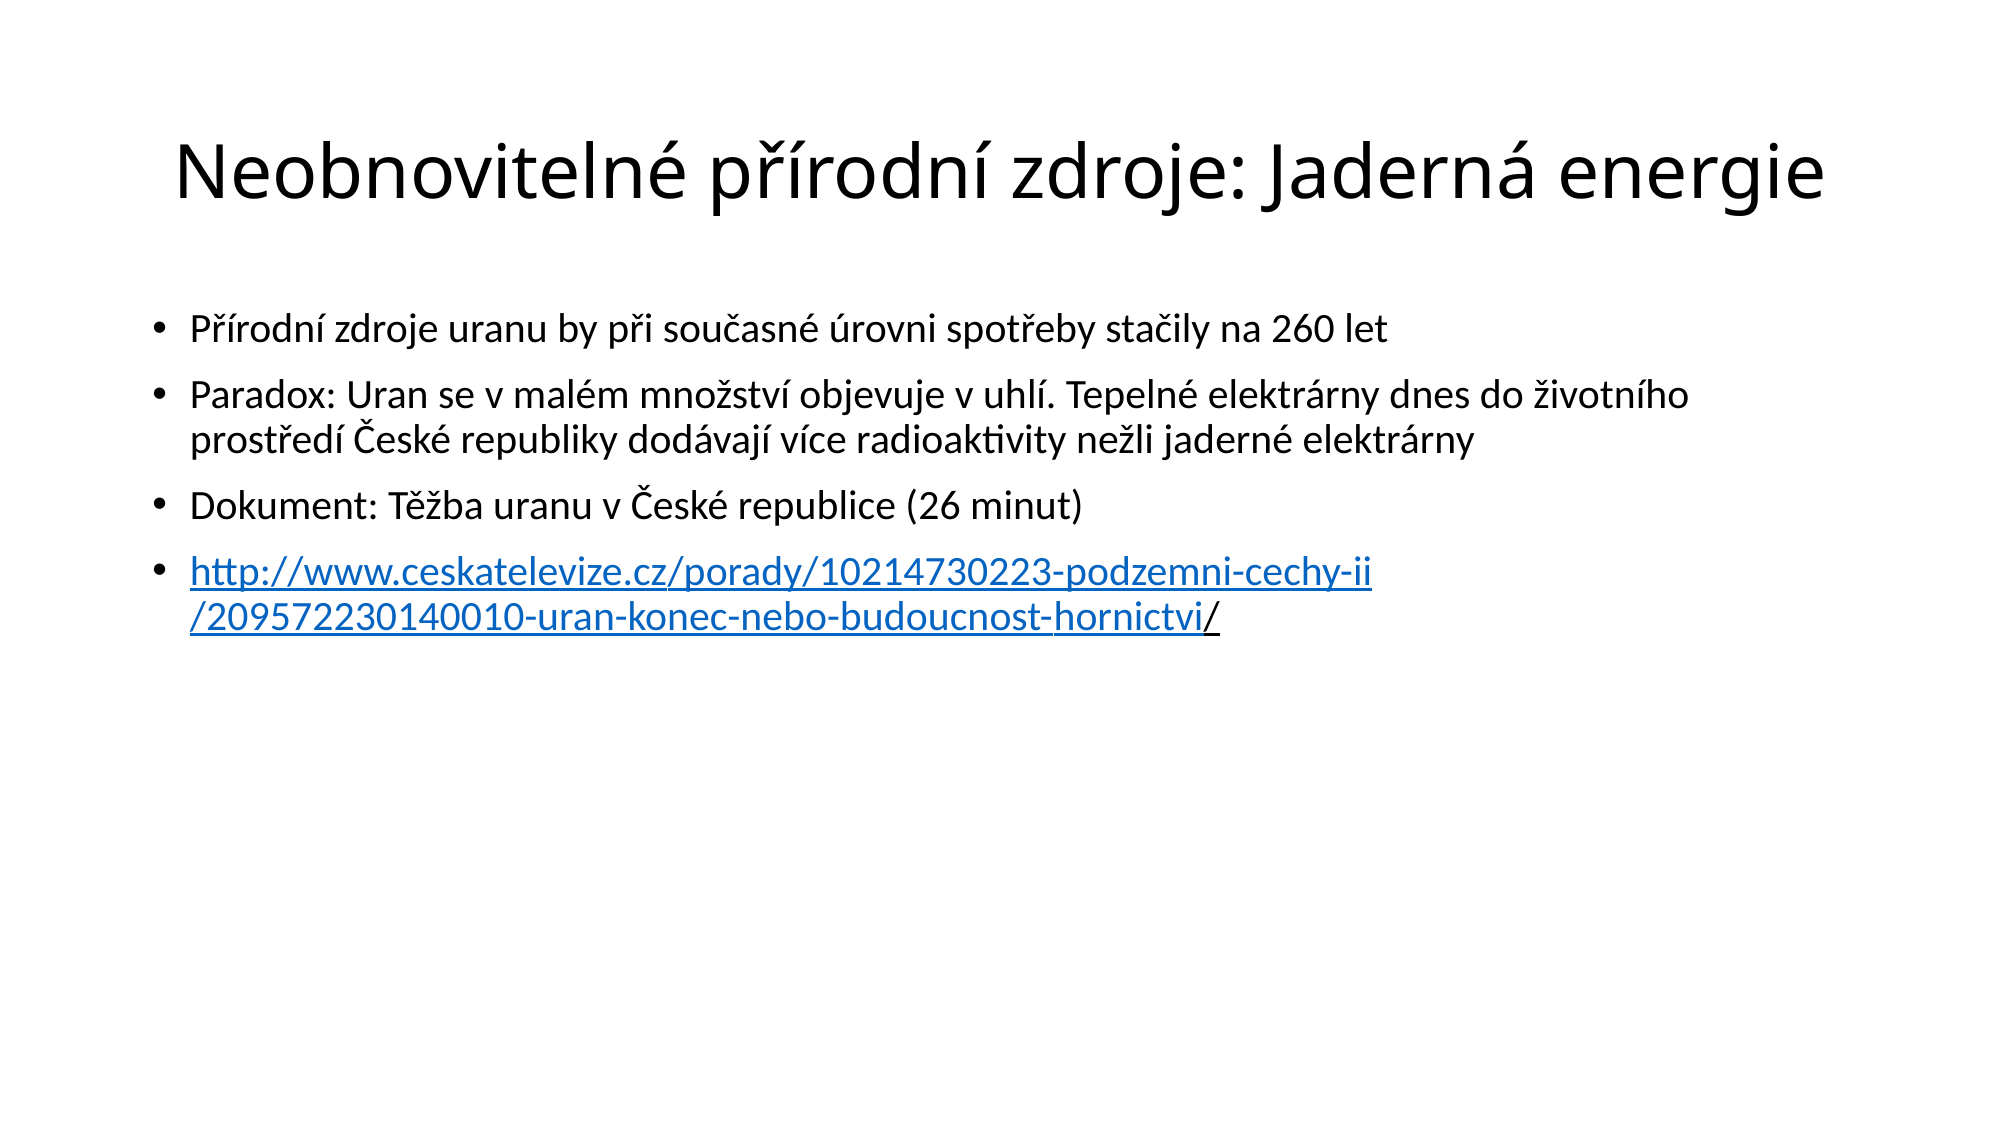

# Neobnovitelné přírodní zdroje: Jaderná energie
Přírodní zdroje uranu by při současné úrovni spotřeby stačily na 260 let
Paradox: Uran se v malém množství objevuje v uhlí. Tepelné elektrárny dnes do životního prostředí České republiky dodávají více radioaktivity nežli jaderné elektrárny
Dokument: Těžba uranu v České republice (26 minut)
http://www.ceskatelevize.cz/porady/10214730223-podzemni-cechy-ii/209572230140010-uran-konec-nebo-budoucnost-hornictvi/